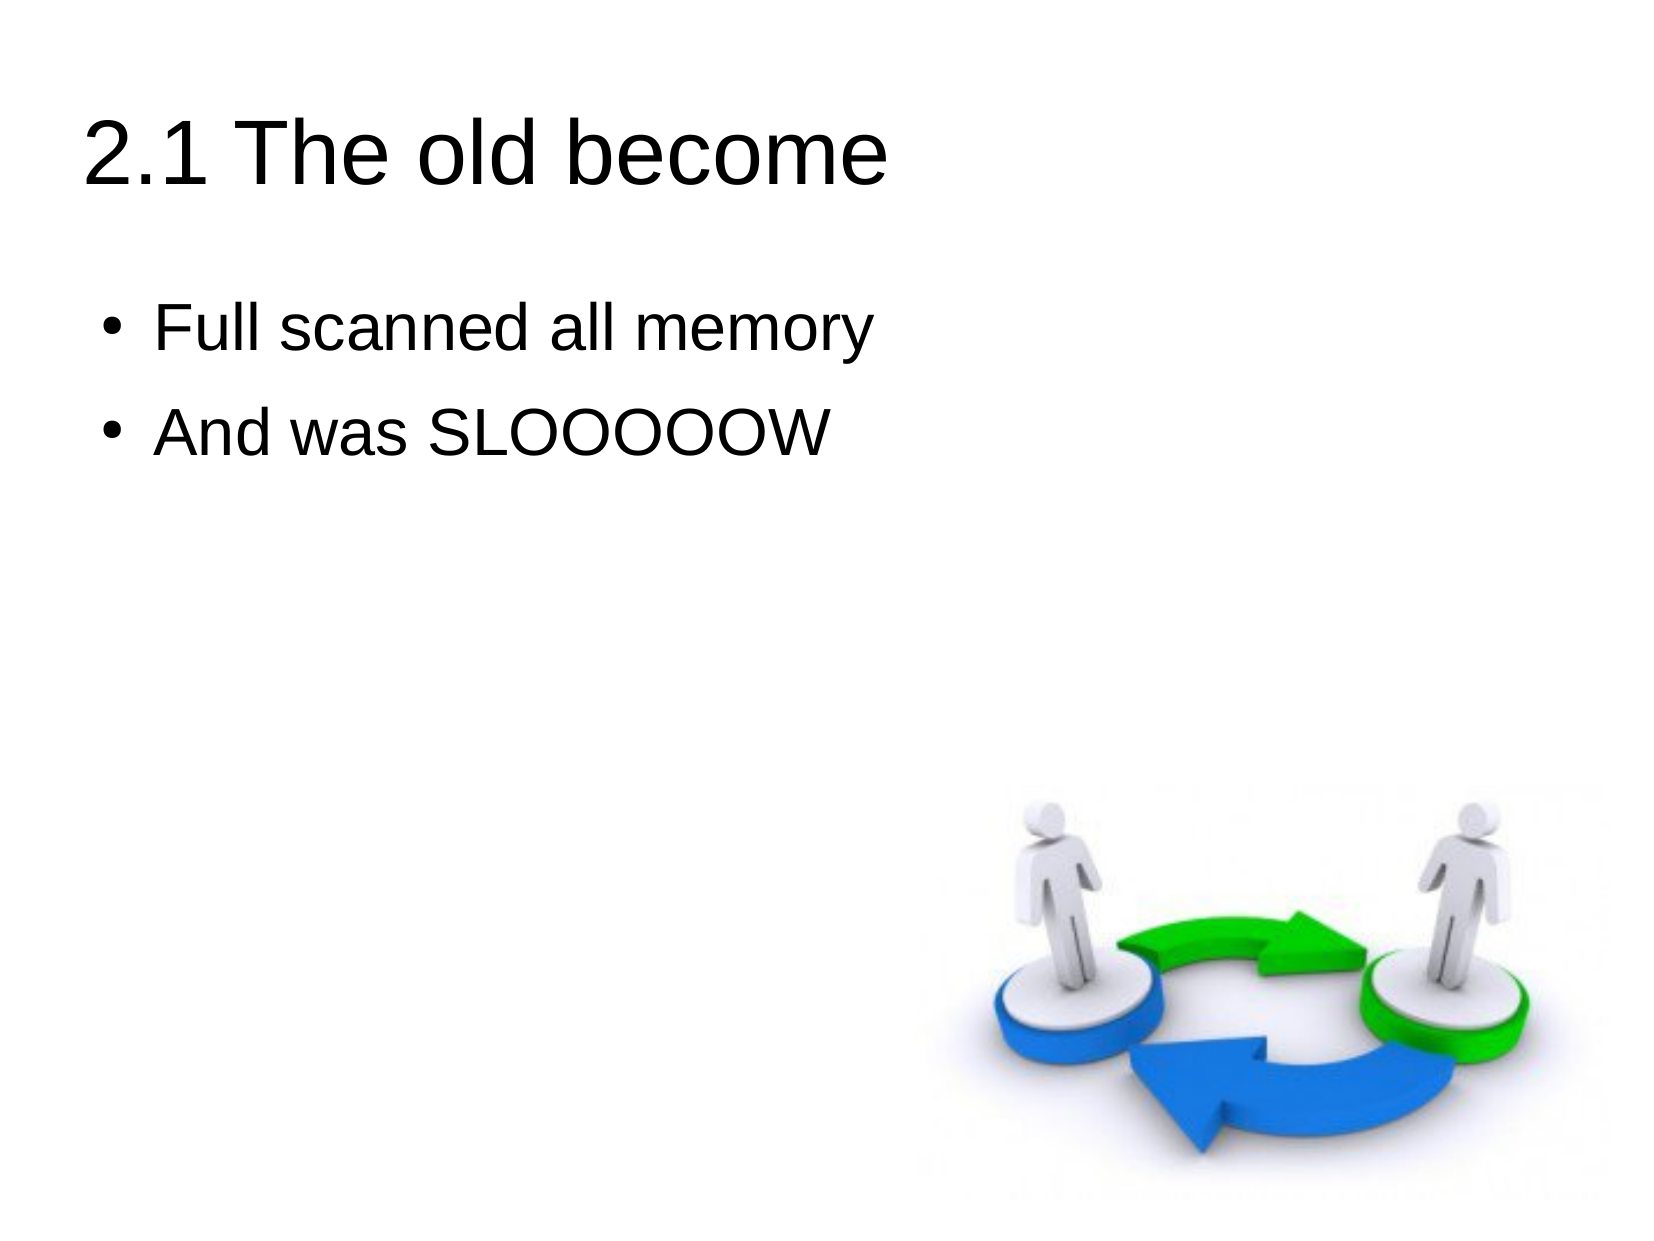

# 2.1 The old become
Full scanned all memory
And was SLOOOOOW